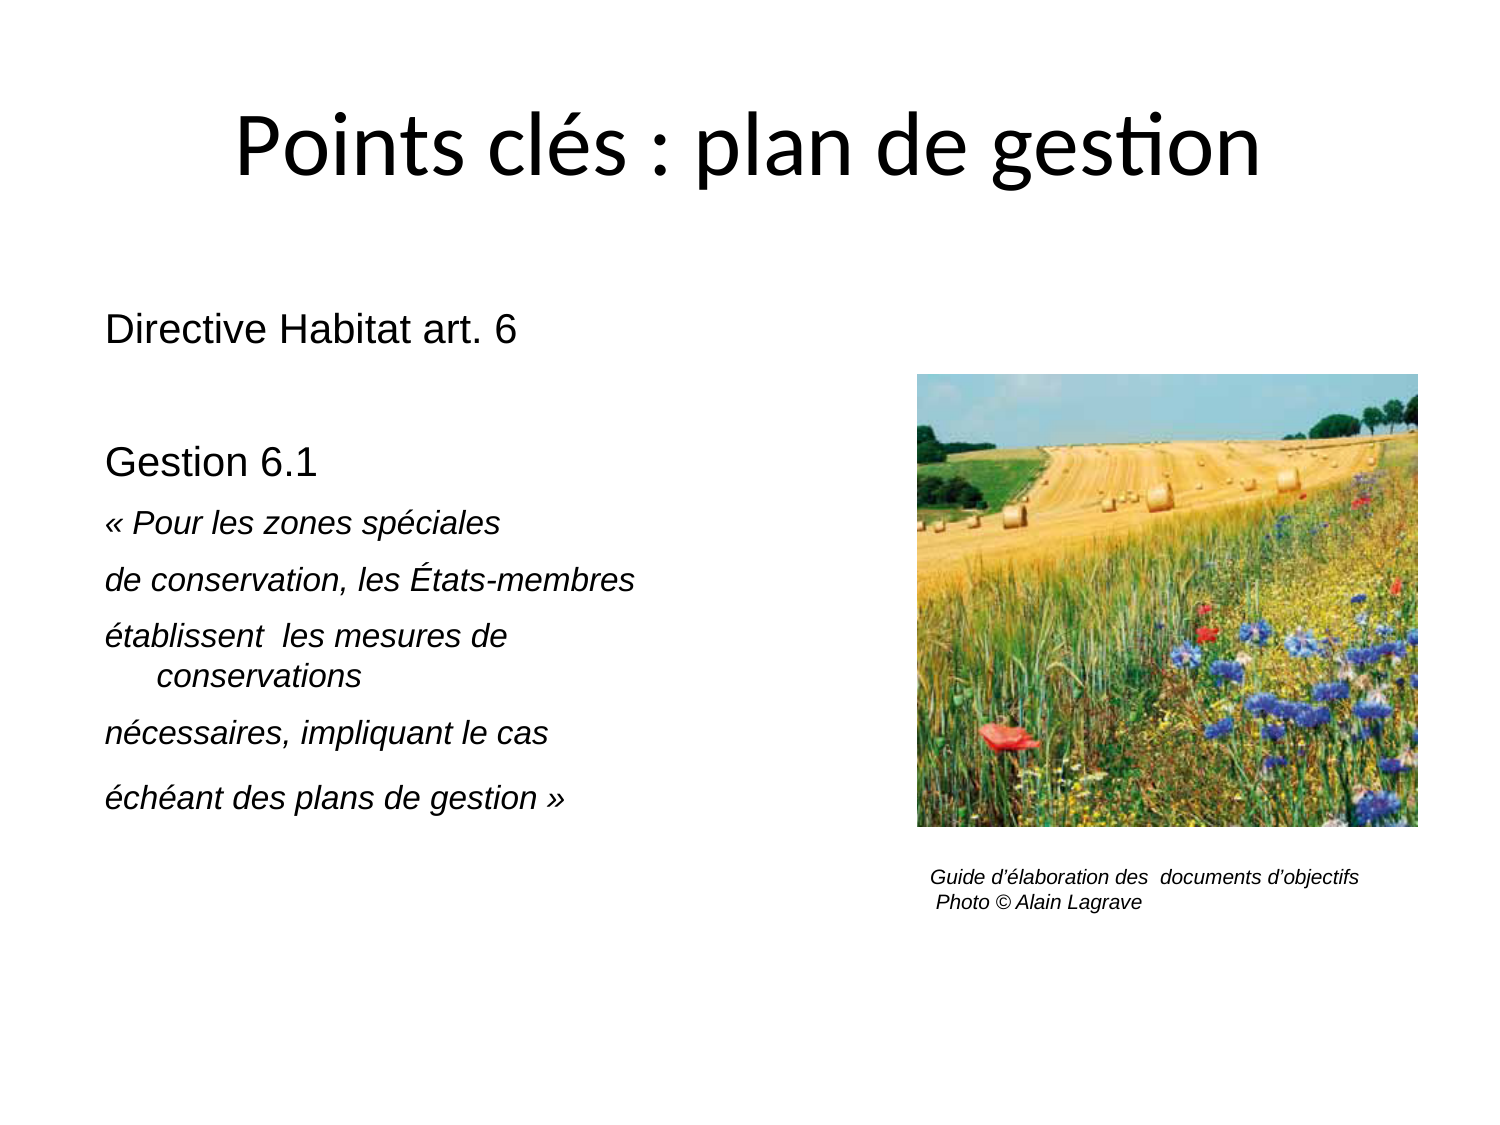

# Points clés : plan de gestion
Directive Habitat art. 6
Gestion 6.1
« Pour les zones spéciales
de conservation, les États-membres
établissent les mesures de conservations
nécessaires, impliquant le cas
échéant des plans de gestion »
Guide d’élaboration des documents d’objectifs
 Photo © Alain Lagrave